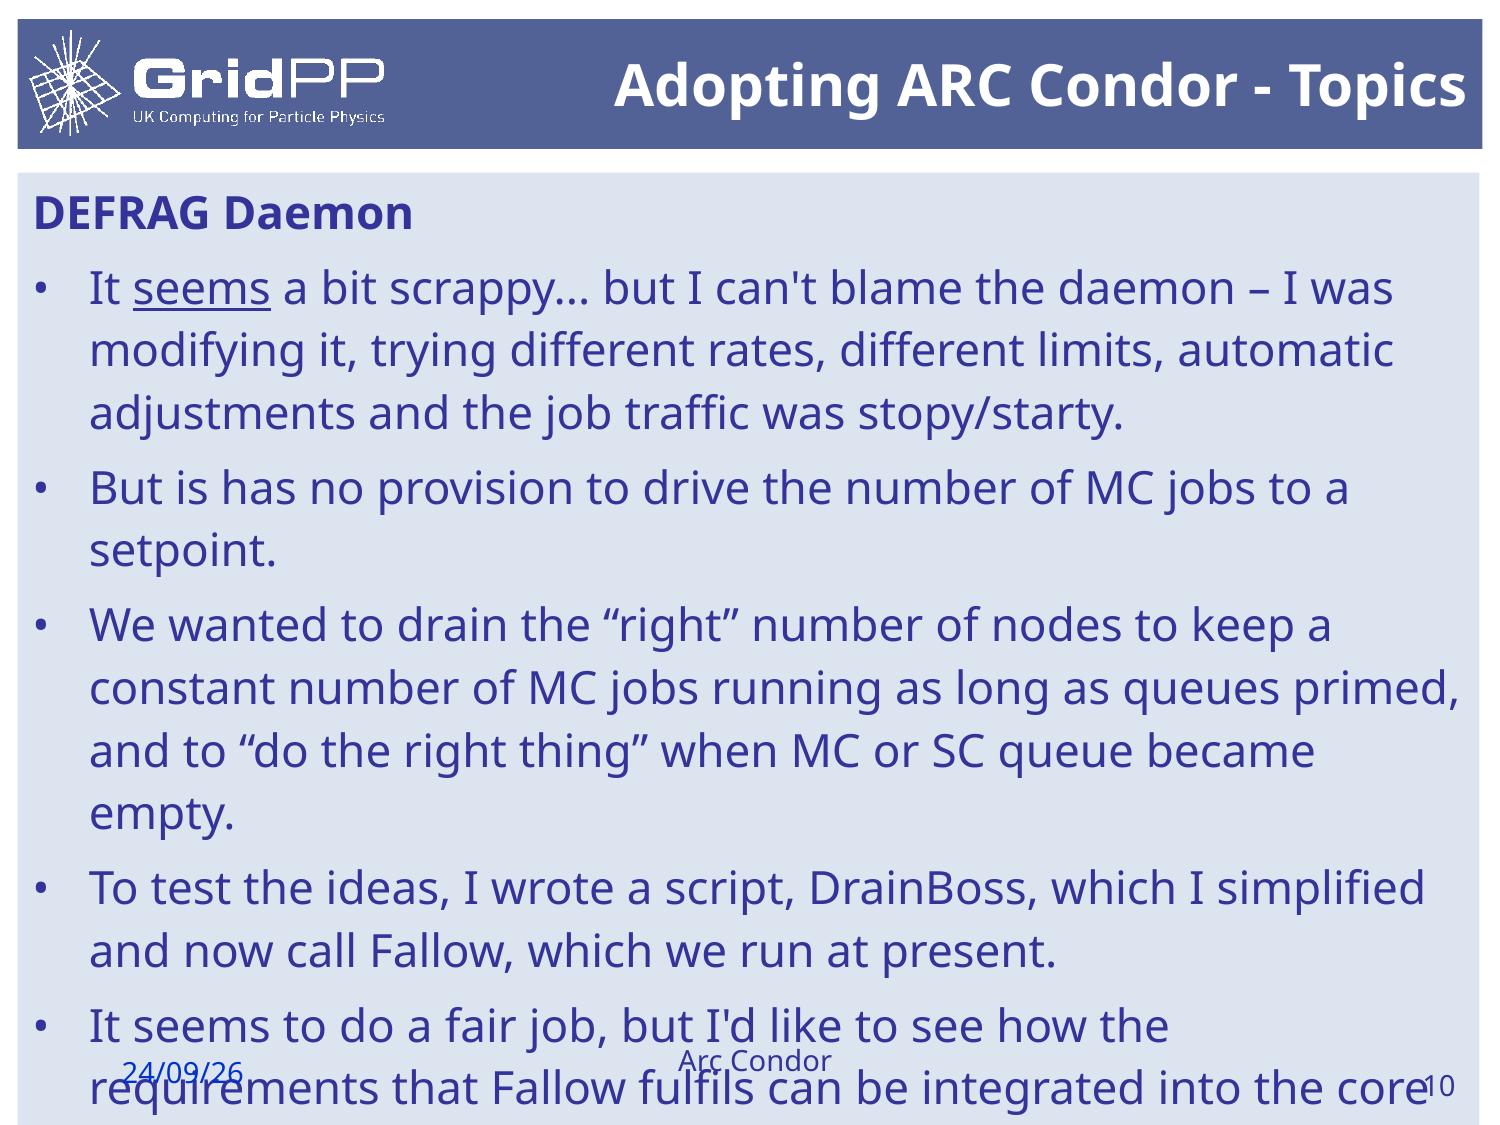

# Adopting ARC Condor - Topics
DEFRAG Daemon
It seems a bit scrappy... but I can't blame the daemon – I was modifying it, trying different rates, different limits, automatic adjustments and the job traffic was stopy/starty.
But is has no provision to drive the number of MC jobs to a setpoint.
We wanted to drain the “right” number of nodes to keep a constant number of MC jobs running as long as queues primed, and to “do the right thing” when MC or SC queue became empty.
To test the ideas, I wrote a script, DrainBoss, which I simplified and now call Fallow, which we run at present.
It seems to do a fair job, but I'd like to see how the requirements that Fallow fulfils can be integrated into the core HTCondor toolkit, e.g. DEFRAG Daemon so the solution becomes general.
Arc Condor